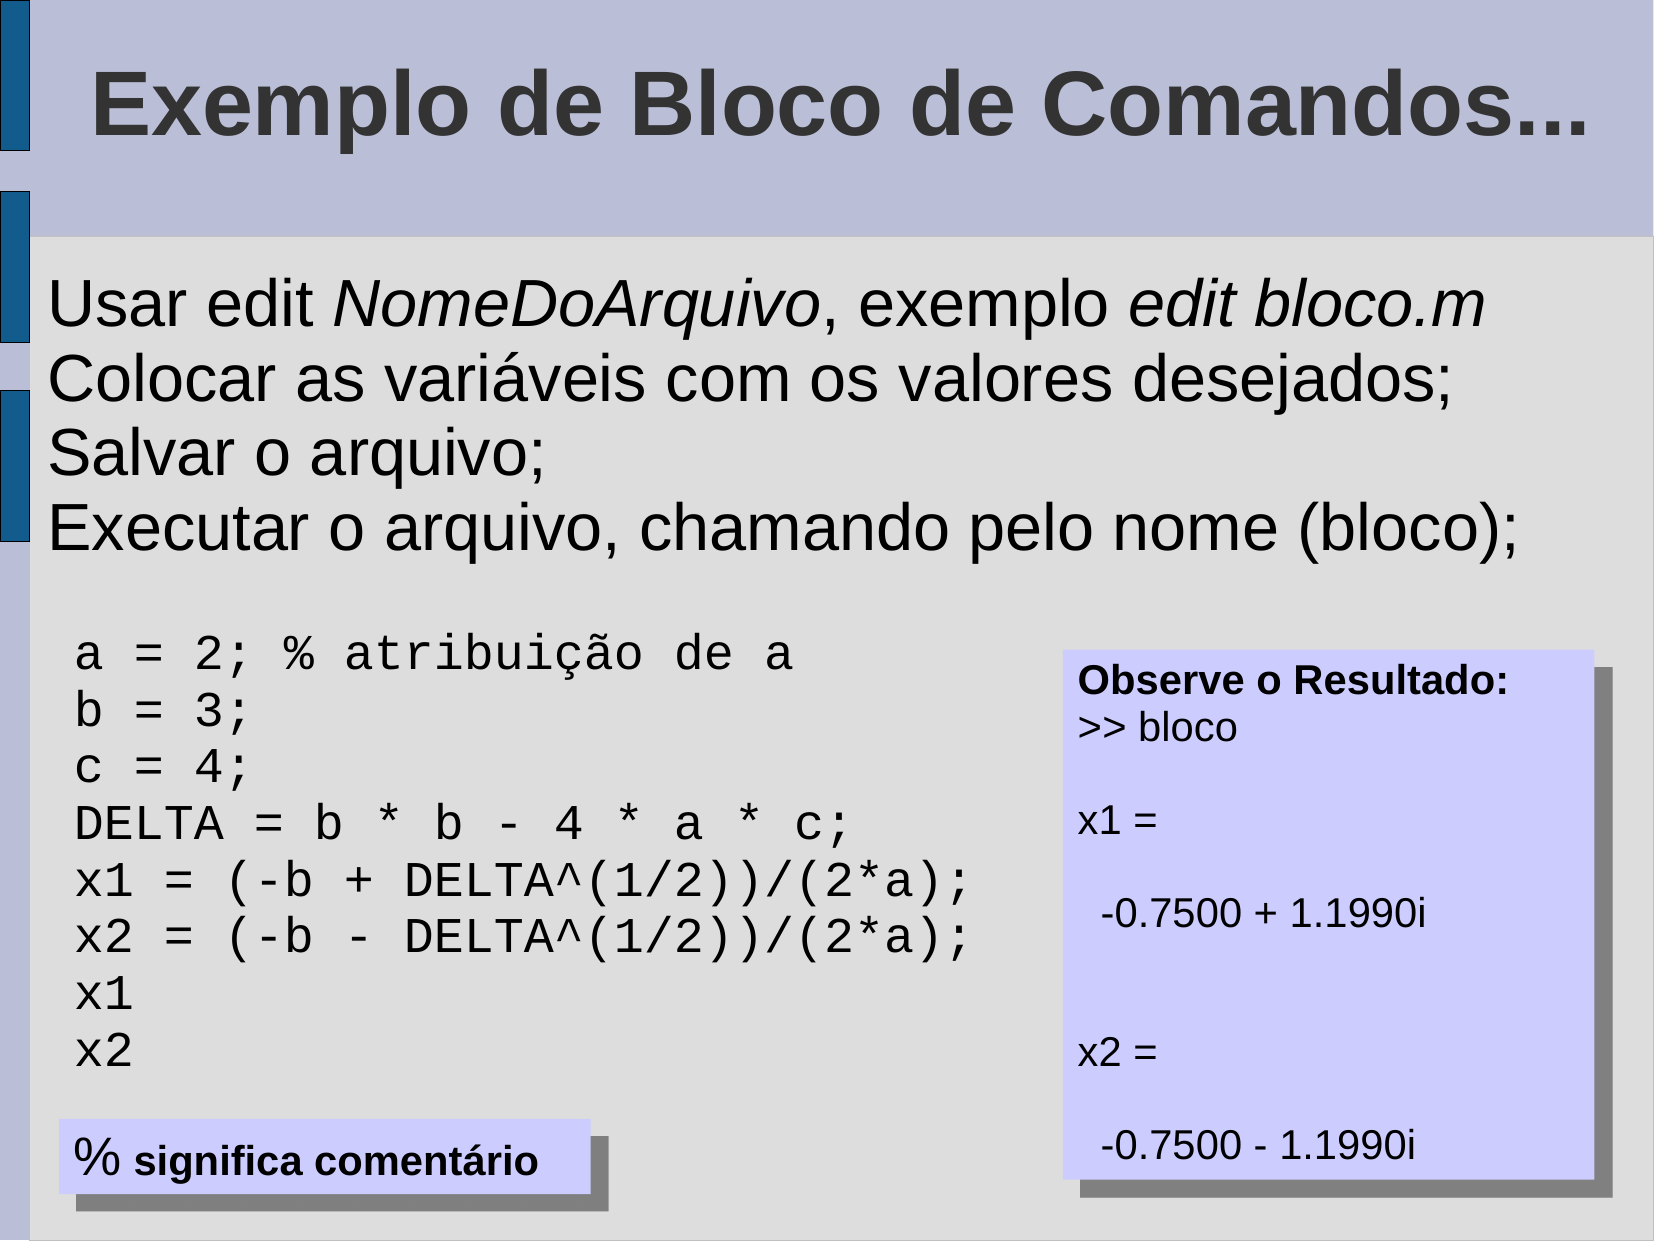

# Exemplo de Bloco de Comandos...
Usar edit NomeDoArquivo, exemplo edit bloco.m
Colocar as variáveis com os valores desejados;
Salvar o arquivo;
Executar o arquivo, chamando pelo nome (bloco);
a = 2; % atribuição de a
b = 3;
c = 4;
DELTA = b * b - 4 * a * c;
x1 = (-b + DELTA^(1/2))/(2*a);
x2 = (-b - DELTA^(1/2))/(2*a);
x1
x2
Observe o Resultado:
>> bloco
x1 =
 -0.7500 + 1.1990i
x2 =
 -0.7500 - 1.1990i
% significa comentário